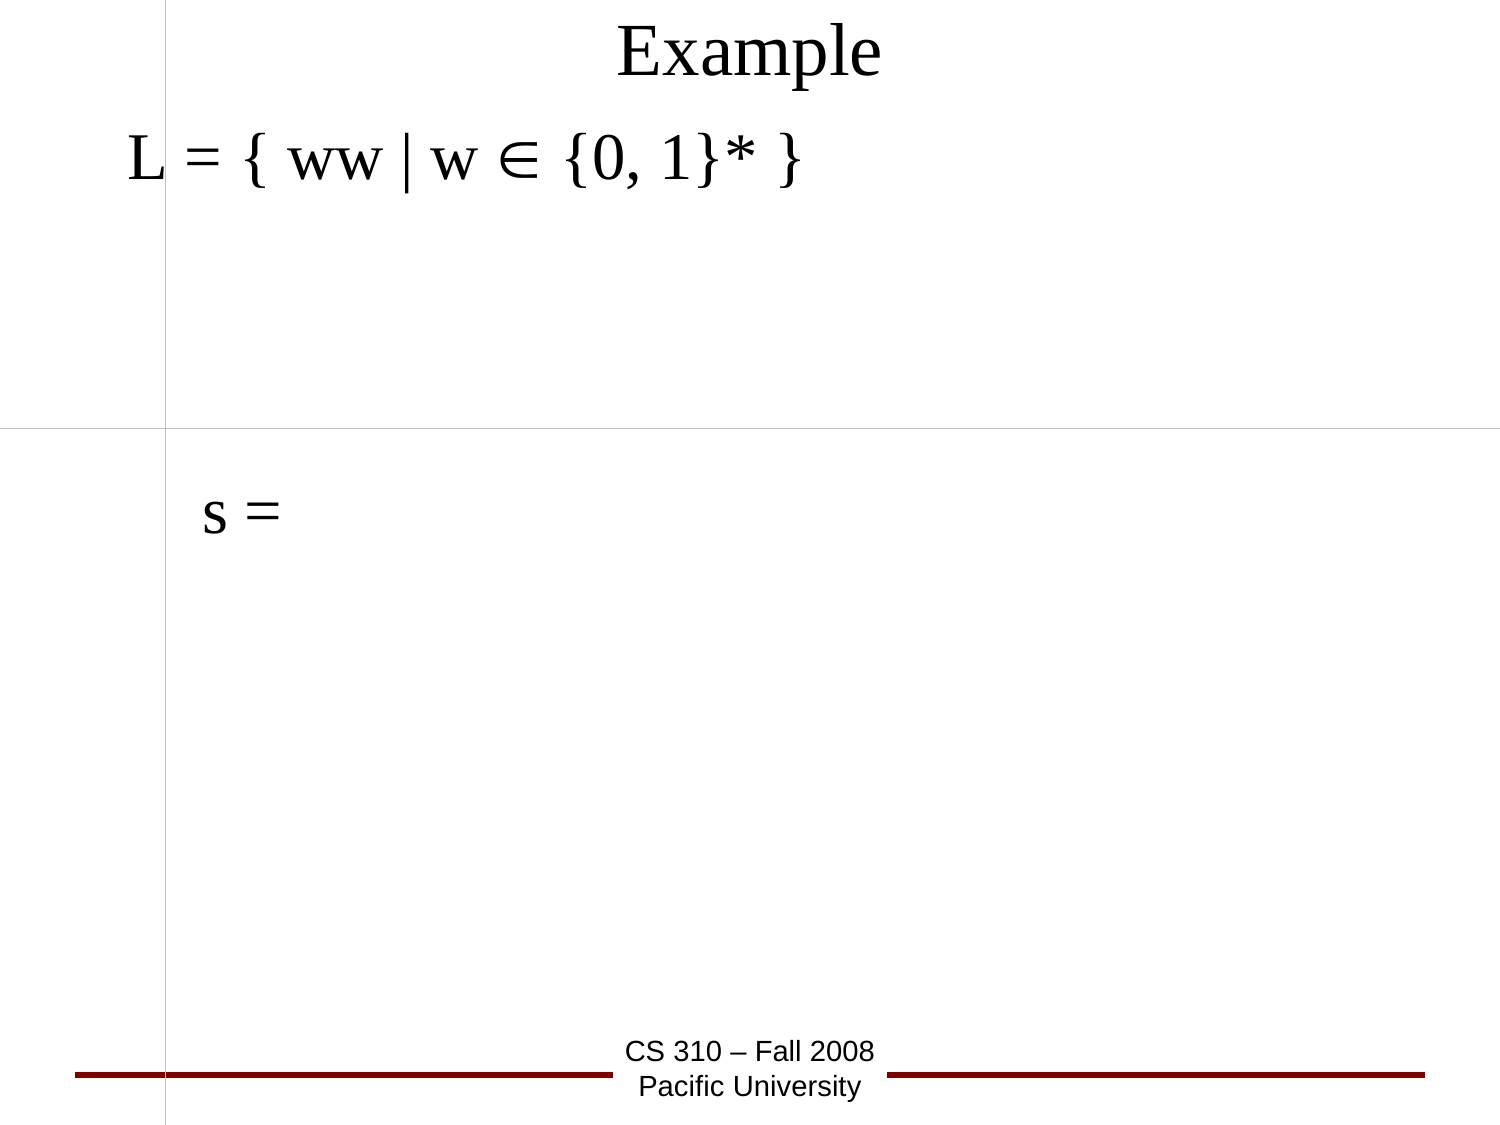

# Example
L = { ww | w  {0, 1}* }
s =